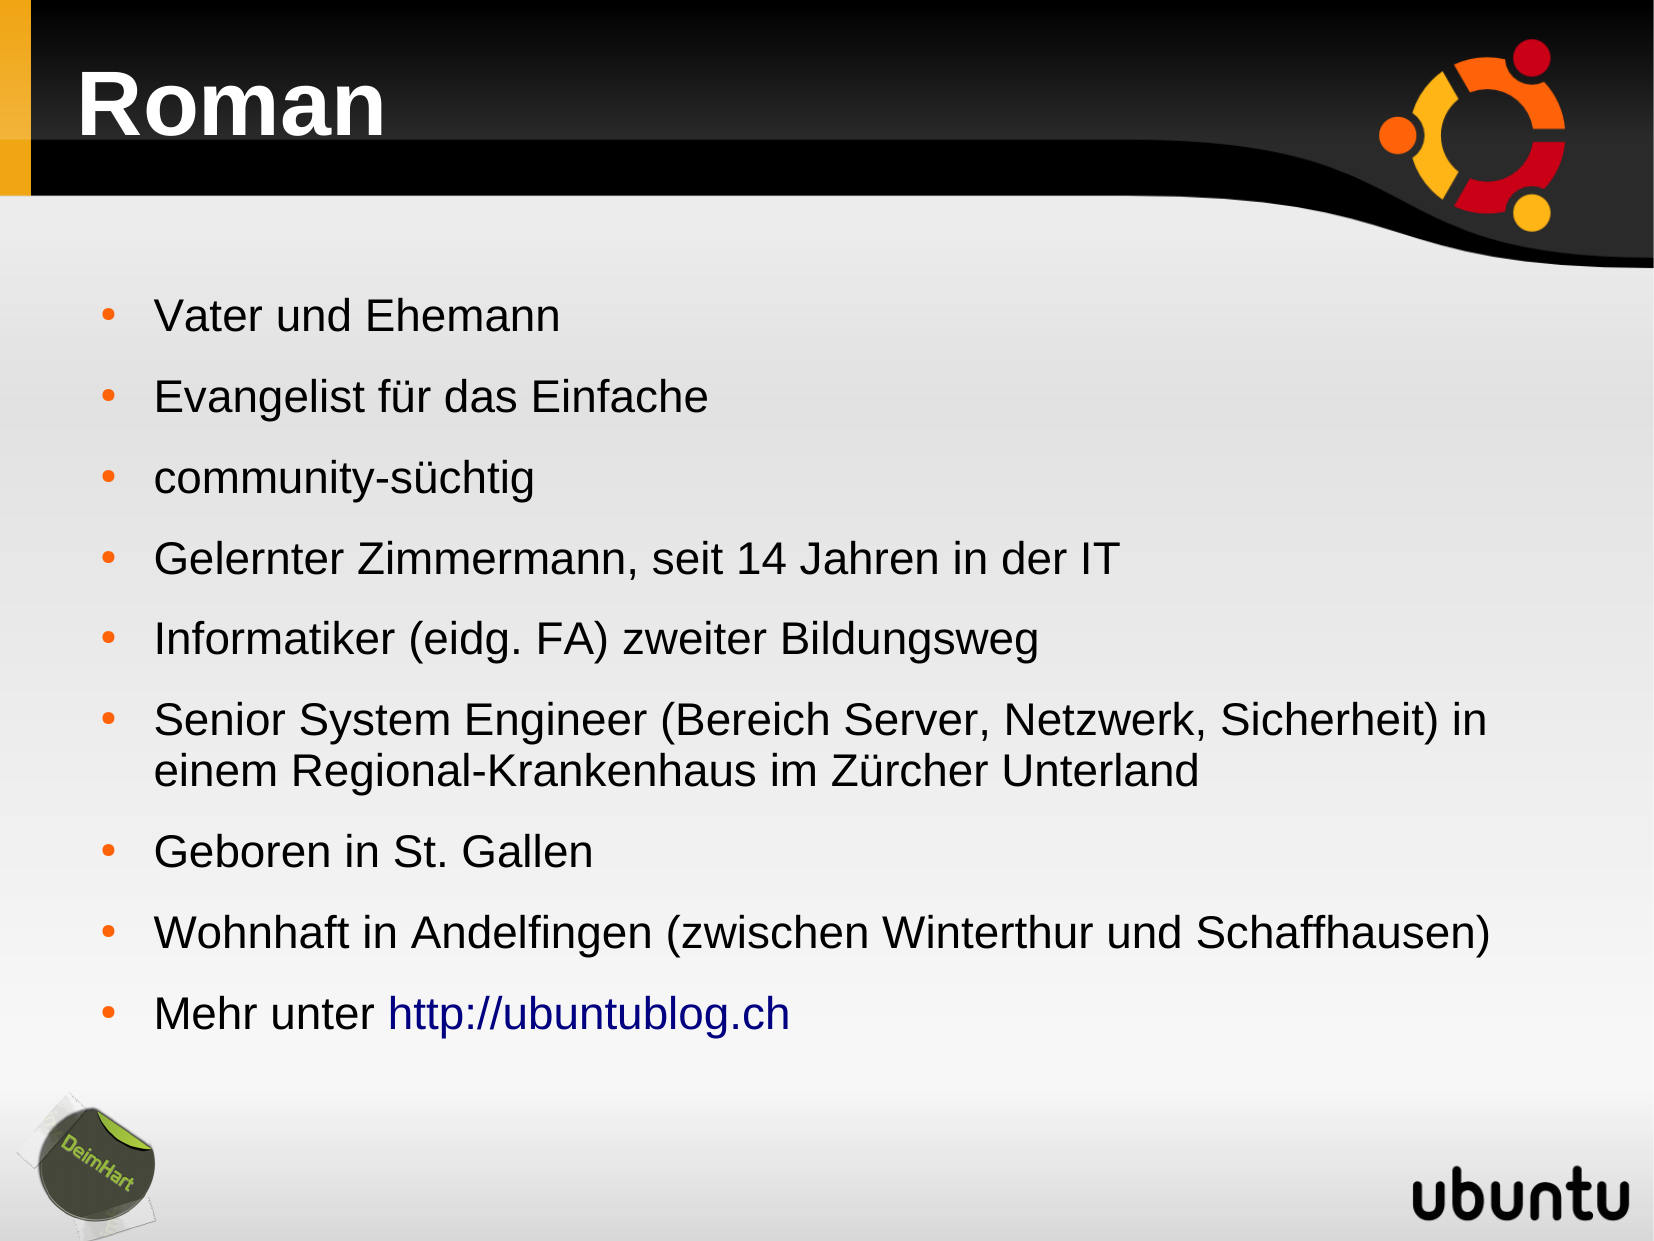

# Roman
Vater und Ehemann
Evangelist für das Einfache
community-süchtig
Gelernter Zimmermann, seit 14 Jahren in der IT
Informatiker (eidg. FA) zweiter Bildungsweg
Senior System Engineer (Bereich Server, Netzwerk, Sicherheit) in einem Regional-Krankenhaus im Zürcher Unterland
Geboren in St. Gallen
Wohnhaft in Andelfingen (zwischen Winterthur und Schaffhausen)
Mehr unter http://ubuntublog.ch